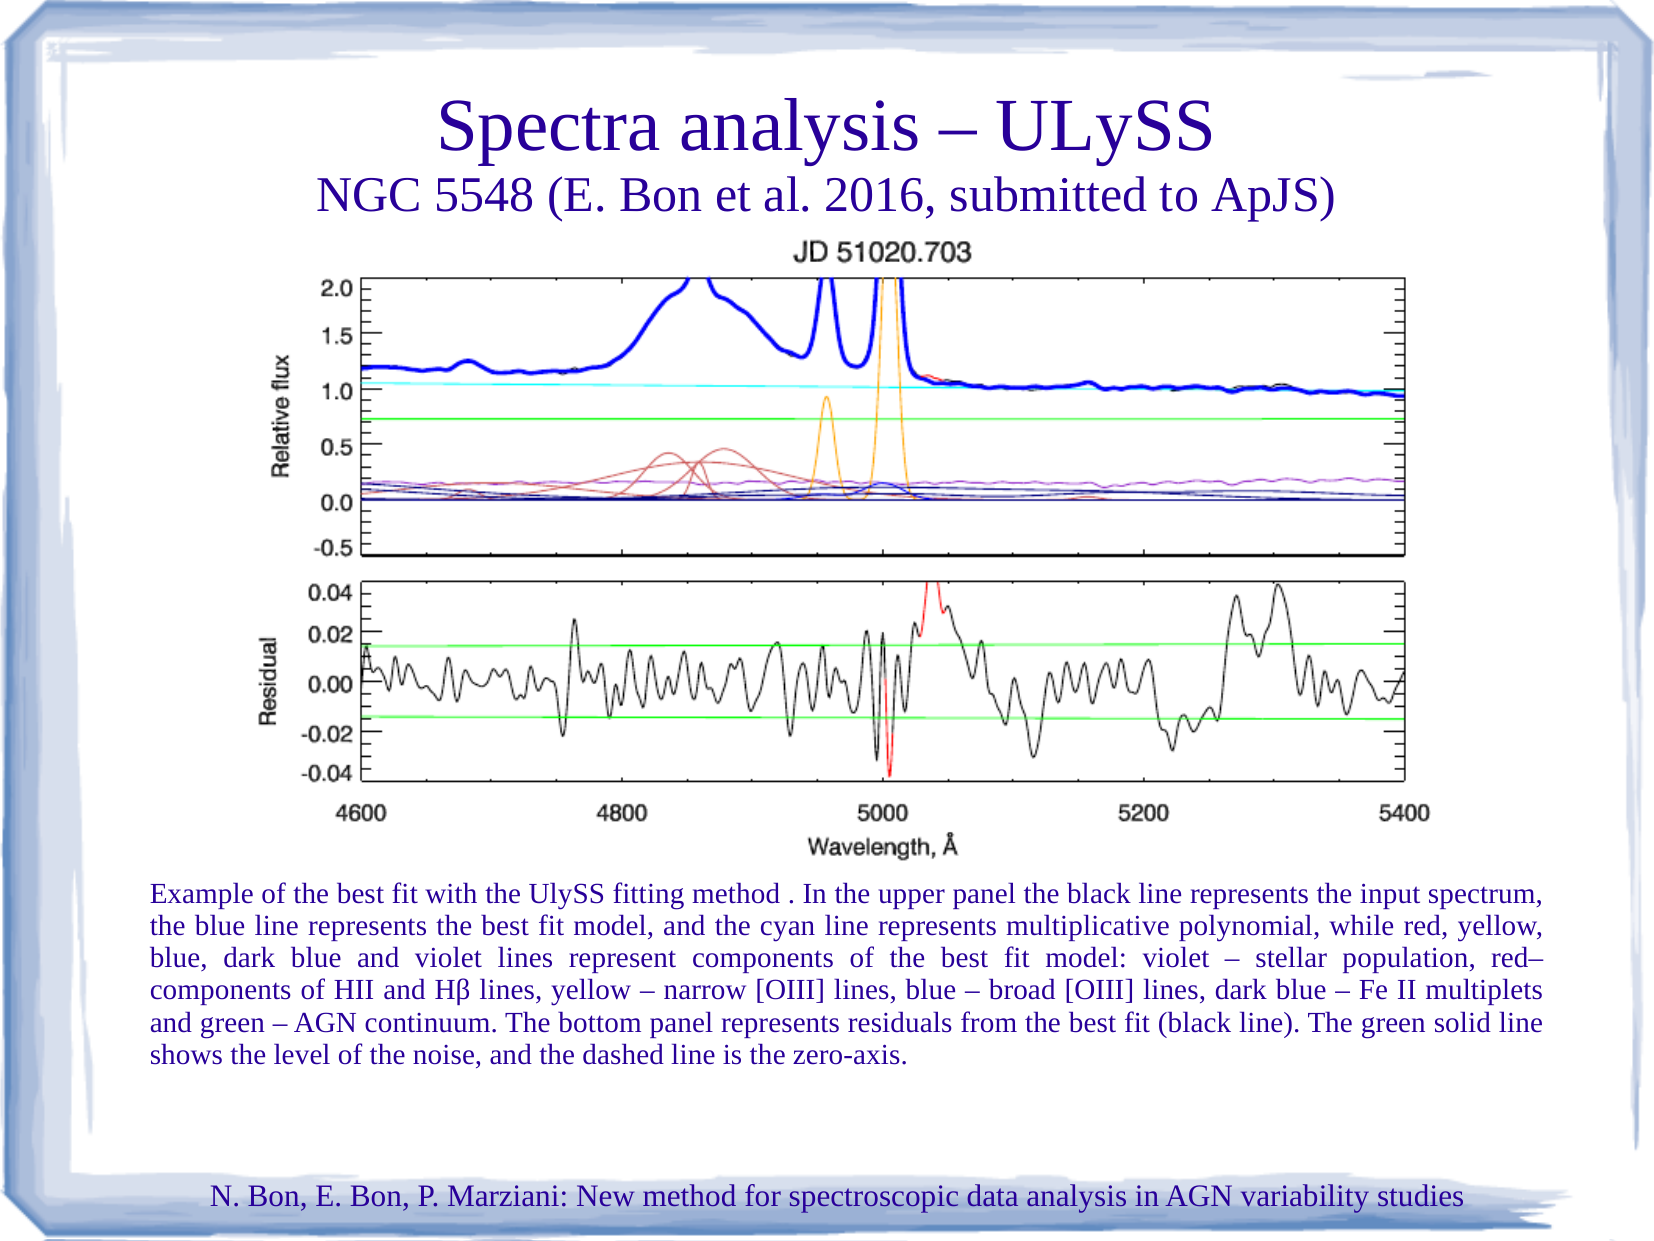

# Spectra analysis – ULySS NGC 5548 (E. Bon et al. 2016, submitted to ApJS)
Example of the best fit with the UlySS fitting method . In the upper panel the black line represents the input spectrum, the blue line represents the best fit model, and the cyan line represents multiplicative polynomial, while red, yellow, blue, dark blue and violet lines represent components of the best fit model: violet – stellar population, red– components of HII and Hβ lines, yellow – narrow [OIII] lines, blue – broad [OIII] lines, dark blue – Fe II multiplets and green – AGN continuum. The bottom panel represents residuals from the best fit (black line). The green solid line shows the level of the noise, and the dashed line is the zero-axis.
N. Bon, E. Bon, P. Marziani: New method for spectroscopic data analysis in AGN variability studies